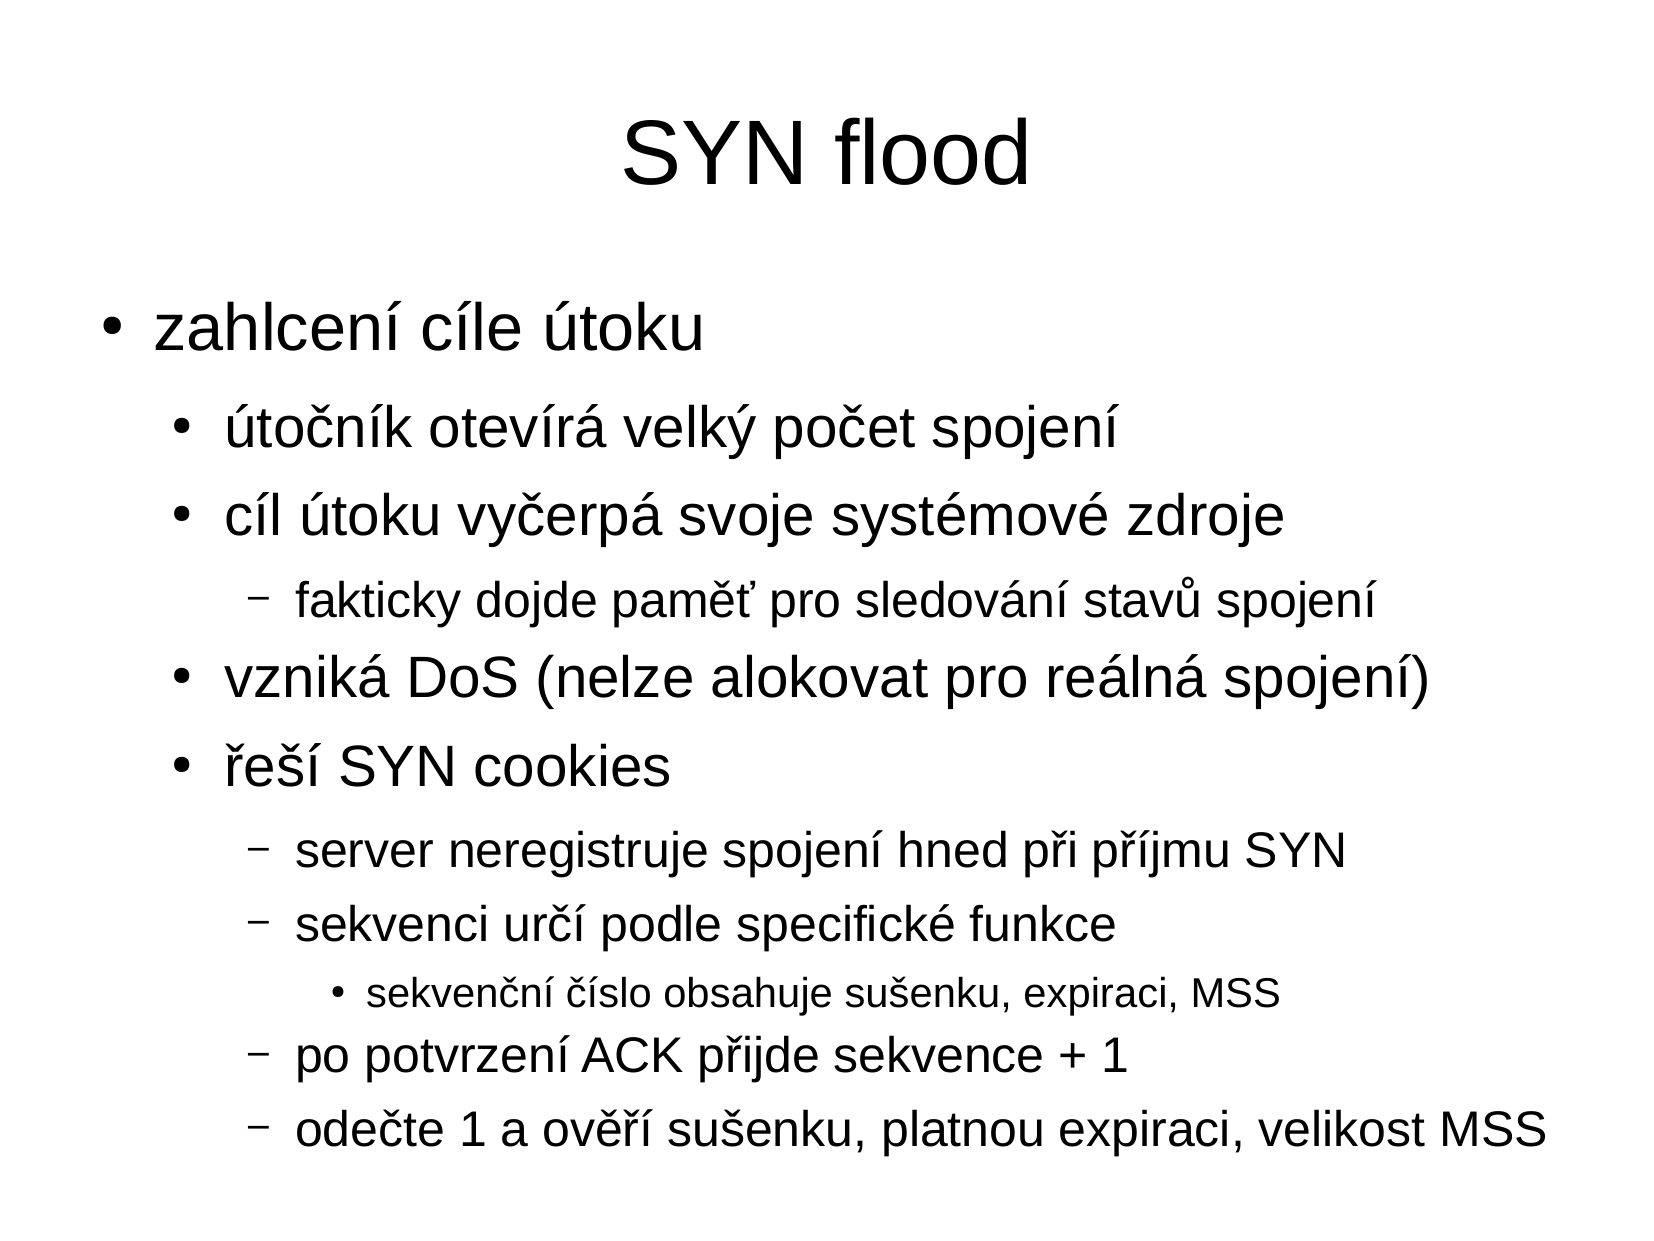

# SYN flood
zahlcení cíle útoku
útočník otevírá velký počet spojení
cíl útoku vyčerpá svoje systémové zdroje
fakticky dojde paměť pro sledování stavů spojení
vzniká DoS (nelze alokovat pro reálná spojení)
řeší SYN cookies
server neregistruje spojení hned při příjmu SYN
sekvenci určí podle specifické funkce
sekvenční číslo obsahuje sušenku, expiraci, MSS
po potvrzení ACK přijde sekvence + 1
odečte 1 a ověří sušenku, platnou expiraci, velikost MSS